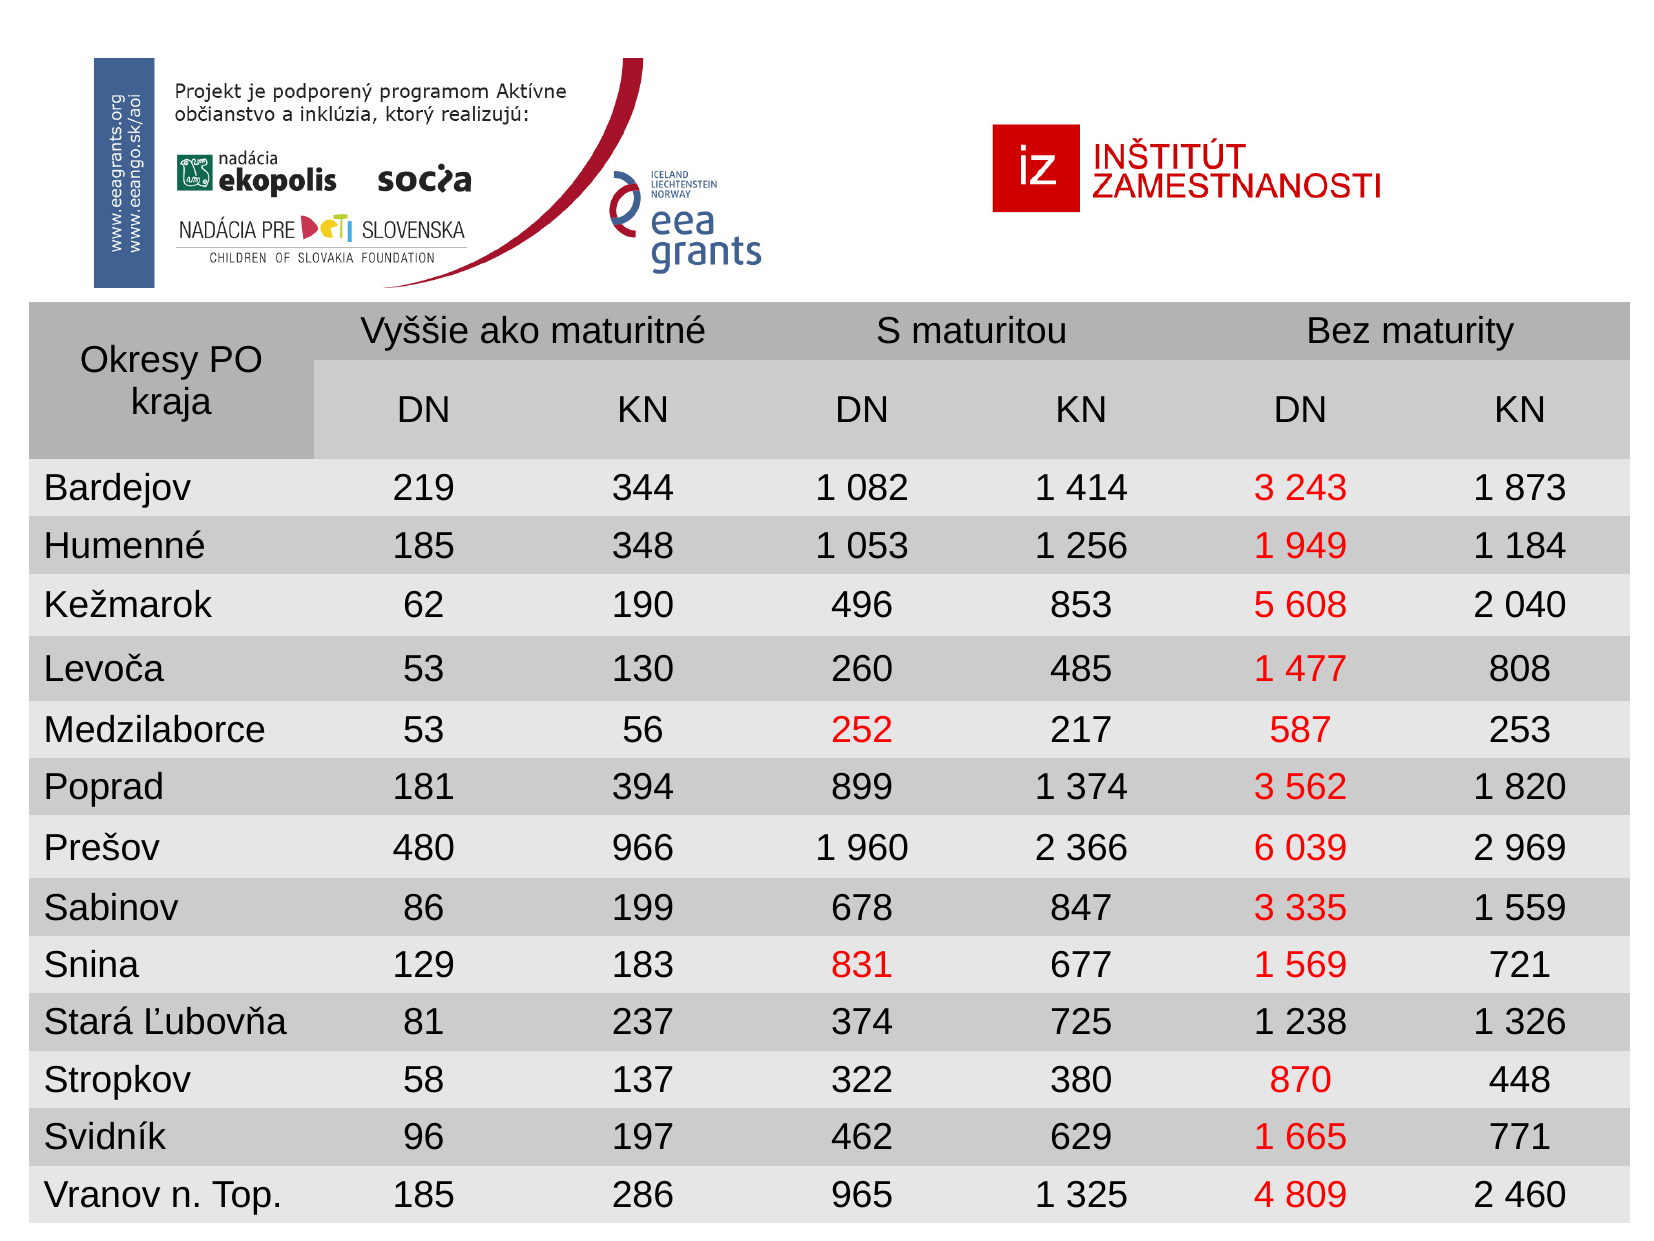

#
| Okresy PO kraja | Vyššie ako maturitné | | S maturitou | | Bez maturity | |
| --- | --- | --- | --- | --- | --- | --- |
| | DN | KN | DN | KN | DN | KN |
| Bardejov | 219 | 344 | 1 082 | 1 414 | 3 243 | 1 873 |
| Humenné | 185 | 348 | 1 053 | 1 256 | 1 949 | 1 184 |
| Kežmarok | 62 | 190 | 496 | 853 | 5 608 | 2 040 |
| Levoča | 53 | 130 | 260 | 485 | 1 477 | 808 |
| Medzilaborce | 53 | 56 | 252 | 217 | 587 | 253 |
| Poprad | 181 | 394 | 899 | 1 374 | 3 562 | 1 820 |
| Prešov | 480 | 966 | 1 960 | 2 366 | 6 039 | 2 969 |
| Sabinov | 86 | 199 | 678 | 847 | 3 335 | 1 559 |
| Snina | 129 | 183 | 831 | 677 | 1 569 | 721 |
| Stará Ľubovňa | 81 | 237 | 374 | 725 | 1 238 | 1 326 |
| Stropkov | 58 | 137 | 322 | 380 | 870 | 448 |
| Svidník | 96 | 197 | 462 | 629 | 1 665 | 771 |
| Vranov n. Top. | 185 | 286 | 965 | 1 325 | 4 809 | 2 460 |